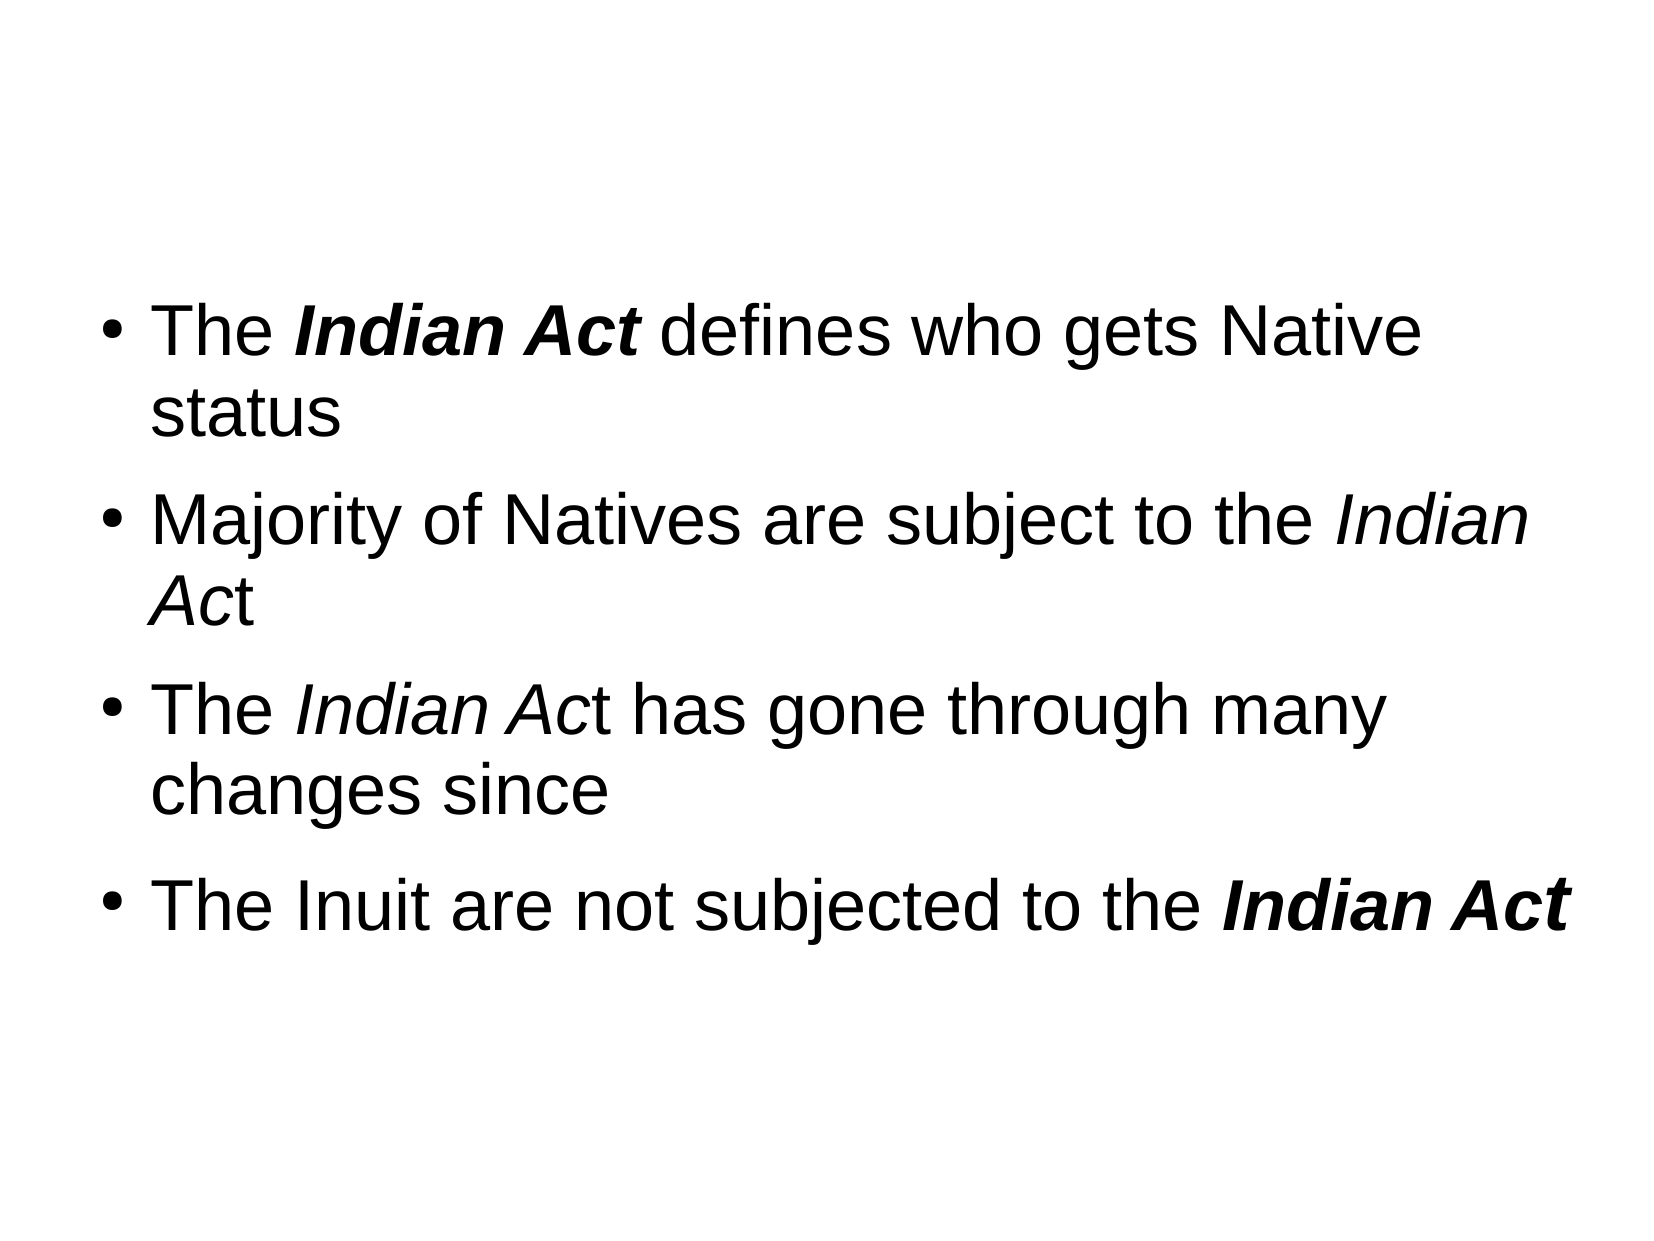

#
The Indian Act defines who gets Native status
Majority of Natives are subject to the Indian Act
The Indian Act has gone through many changes since
The Inuit are not subjected to the Indian Act